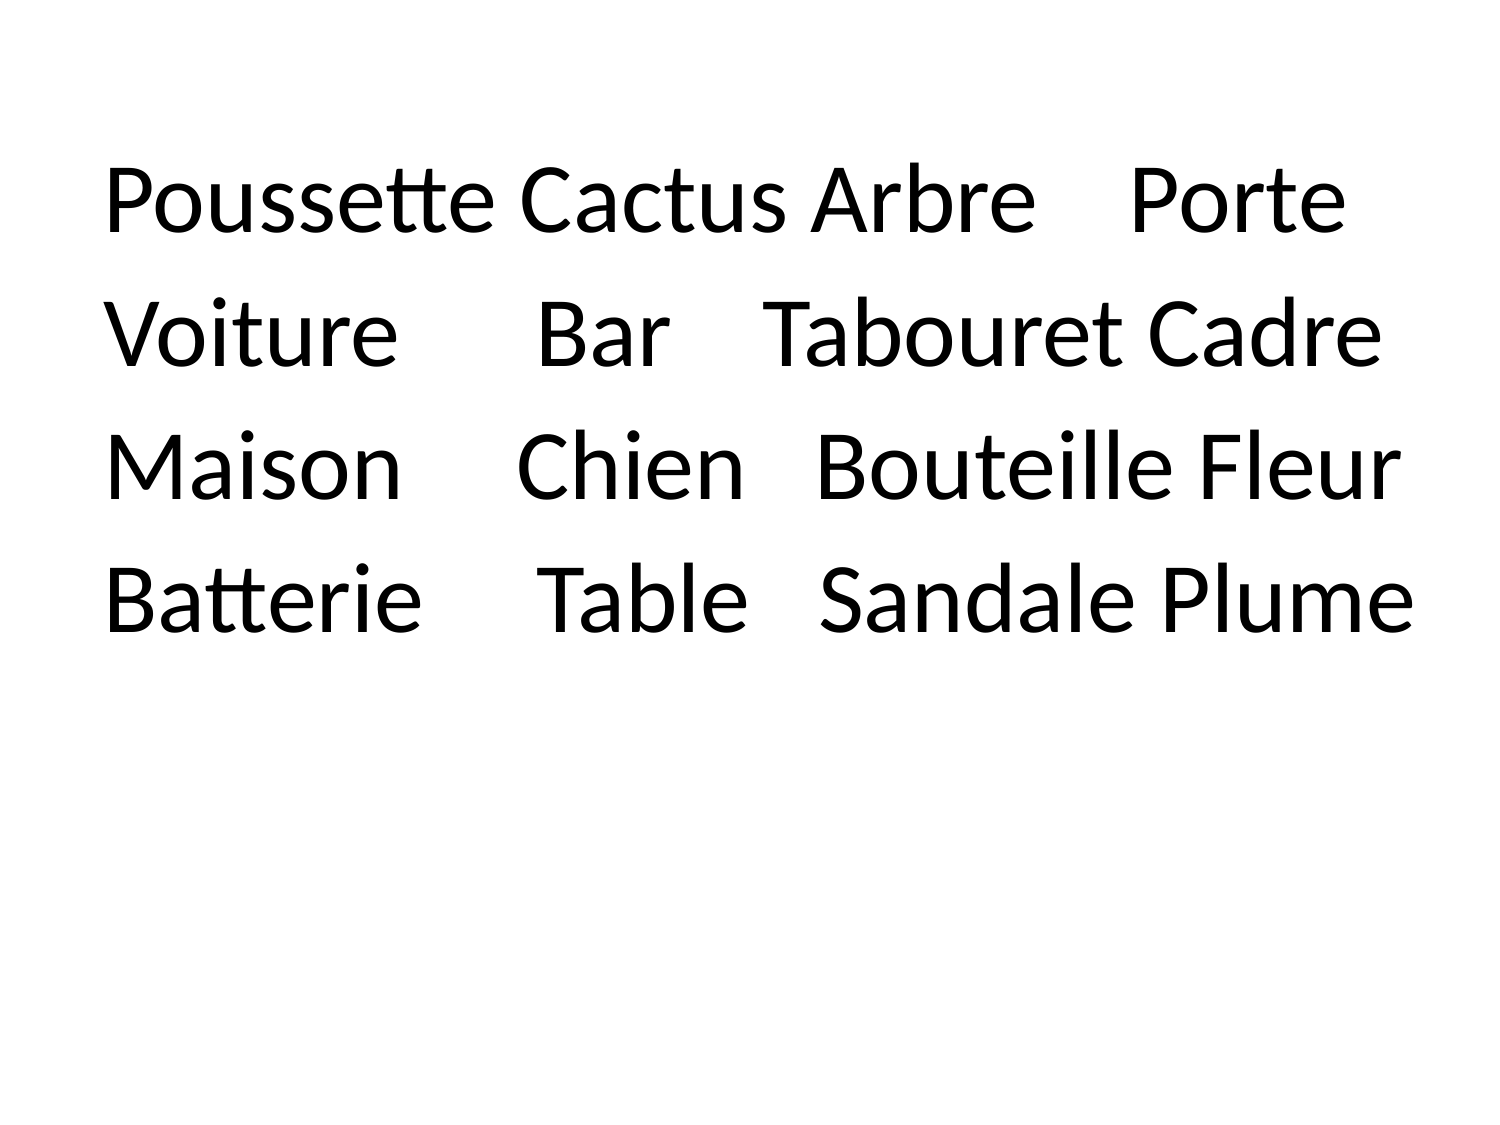

#
Poussette Cactus Arbre Porte
Voiture Bar Tabouret Cadre
Maison Chien Bouteille Fleur
Batterie Table Sandale Plume